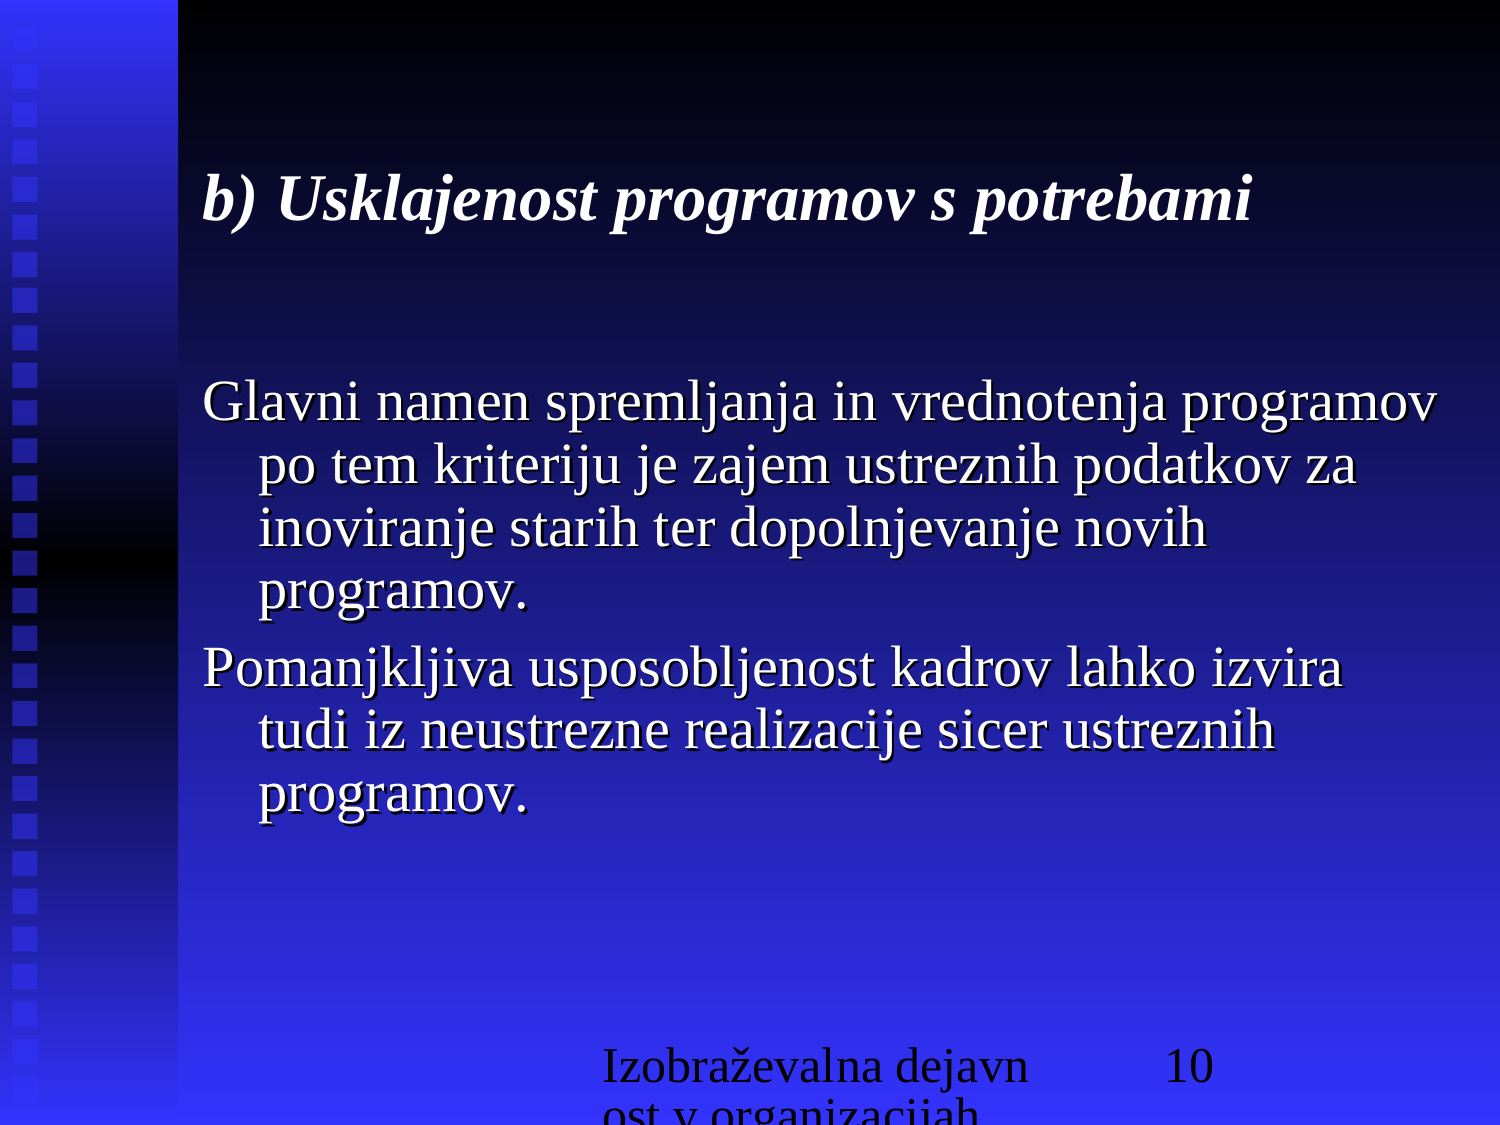

# b) Usklajenost programov s potrebami
Glavni namen spremljanja in vrednotenja programov po tem kriteriju je zajem ustreznih podatkov za inoviranje starih ter dopolnjevanje novih programov.
Pomanjkljiva usposobljenost kadrov lahko izvira tudi iz neustrezne realizacije sicer ustreznih programov.
Izobraževalna dejavnost v organizacijah
10